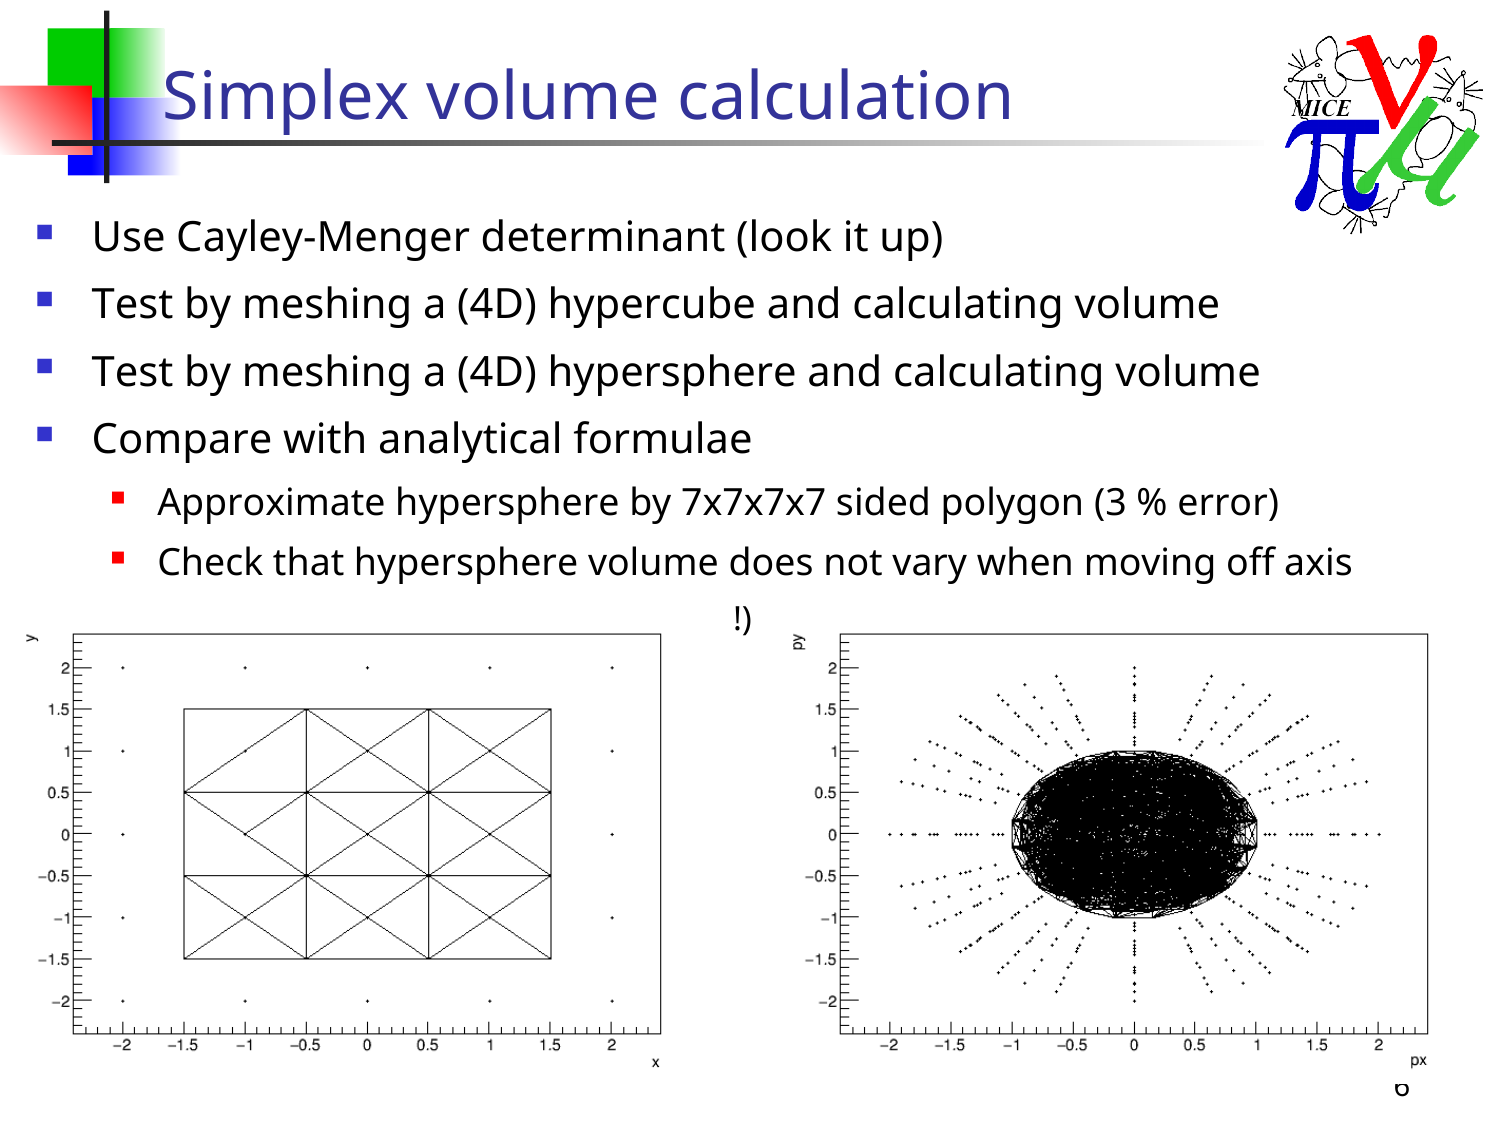

# Simplex volume calculation
Use Cayley-Menger determinant (look it up)
Test by meshing a (4D) hypercube and calculating volume
Test by meshing a (4D) hypersphere and calculating volume
Compare with analytical formulae
Approximate hypersphere by 7x7x7x7 sided polygon (3 % error)
Check that hypersphere volume does not vary when moving off axis
Constant to 9th significant figure(!)
6